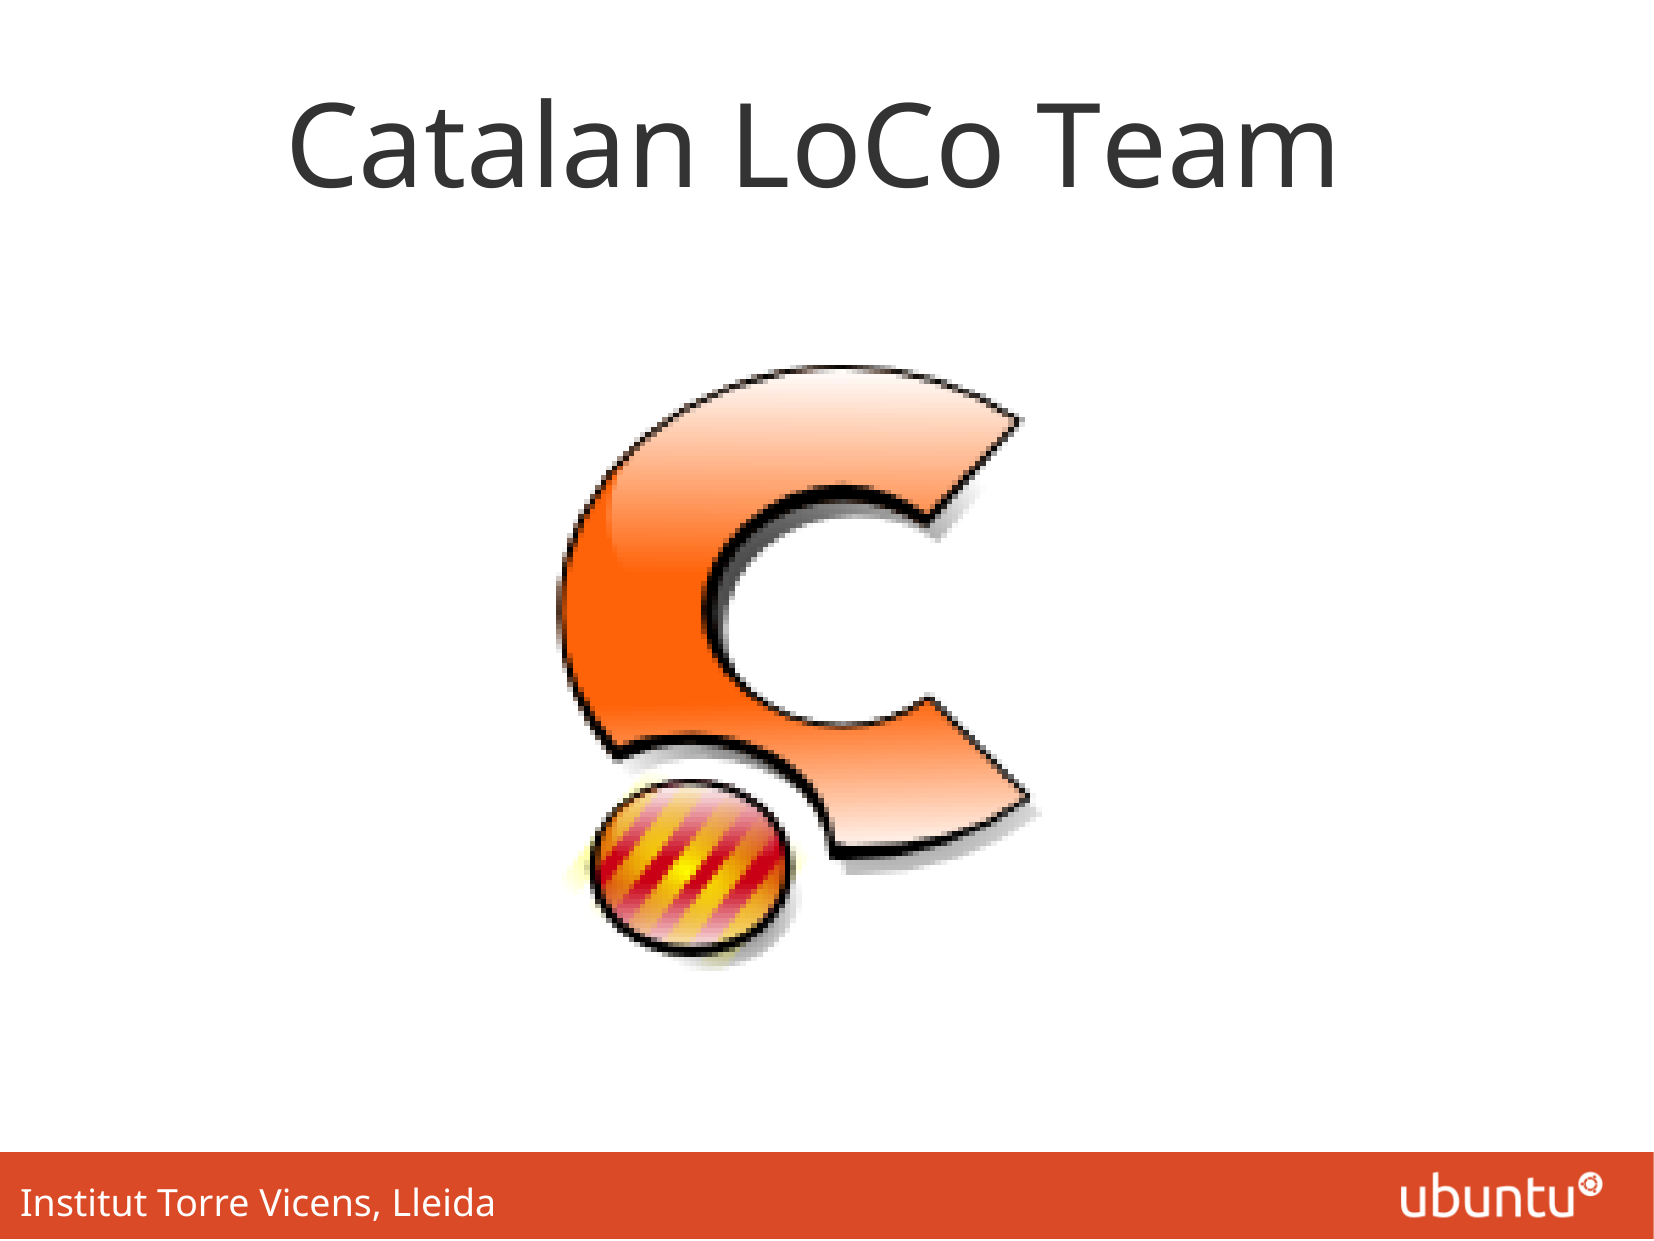

# Catalan LoCo Team
Institut Torre Vicens, Lleida 17/05/2014